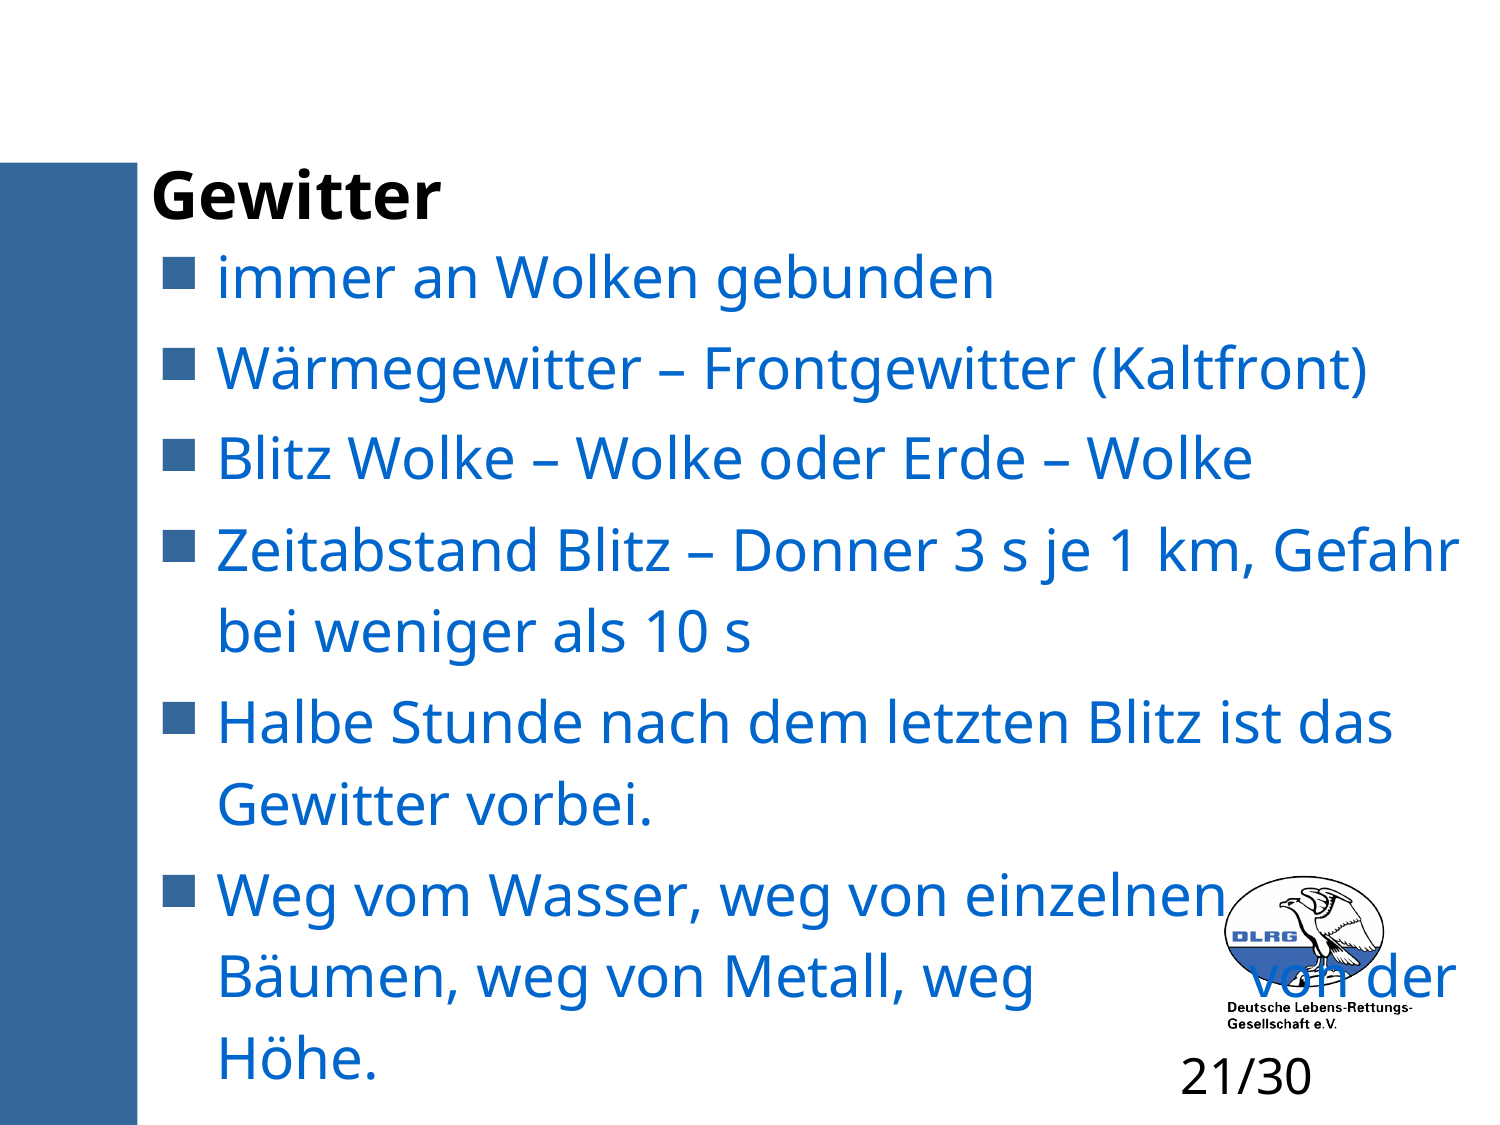

# Gewitter
immer an Wolken gebunden
Wärmegewitter – Frontgewitter (Kaltfront)
Blitz Wolke – Wolke oder Erde – Wolke
Zeitabstand Blitz – Donner 3 s je 1 km, Gefahr bei weniger als 10 s
Halbe Stunde nach dem letzten Blitz ist das Gewitter vorbei.
Weg vom Wasser, weg von einzelnen Bäumen, weg von Metall, weg von der Höhe.